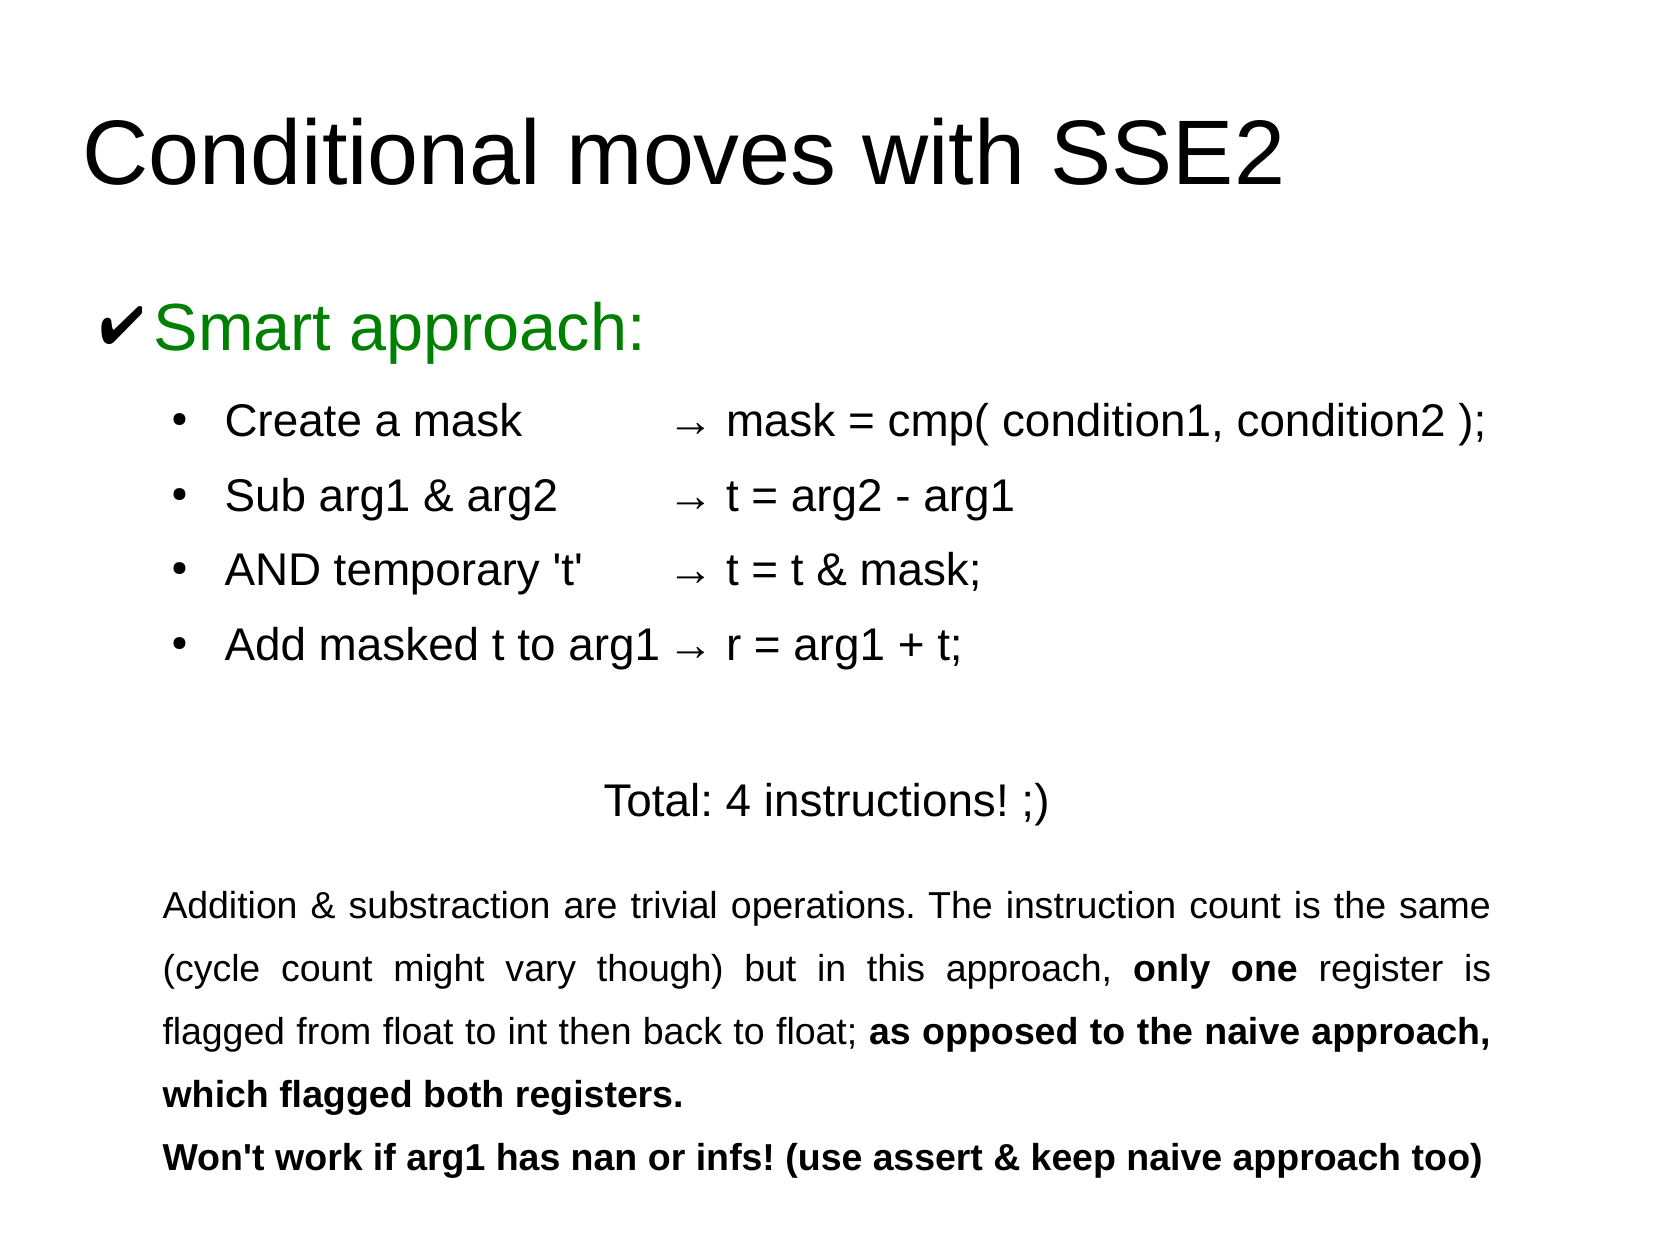

# Conditional moves with SSE2
Smart approach:
Create a mask		→ mask = cmp( condition1, condition2 );
Sub arg1 & arg2		→ t = arg2 - arg1
AND temporary 't'		→ t = t & mask;
Add masked t to arg1	→ r = arg1 + t;
Total: 4 instructions! ;)
Addition & substraction are trivial operations. The instruction count is the same (cycle count might vary though) but in this approach, only one register is flagged from float to int then back to float; as opposed to the naive approach, which flagged both registers.
Won't work if arg1 has nan or infs! (use assert & keep naive approach too)